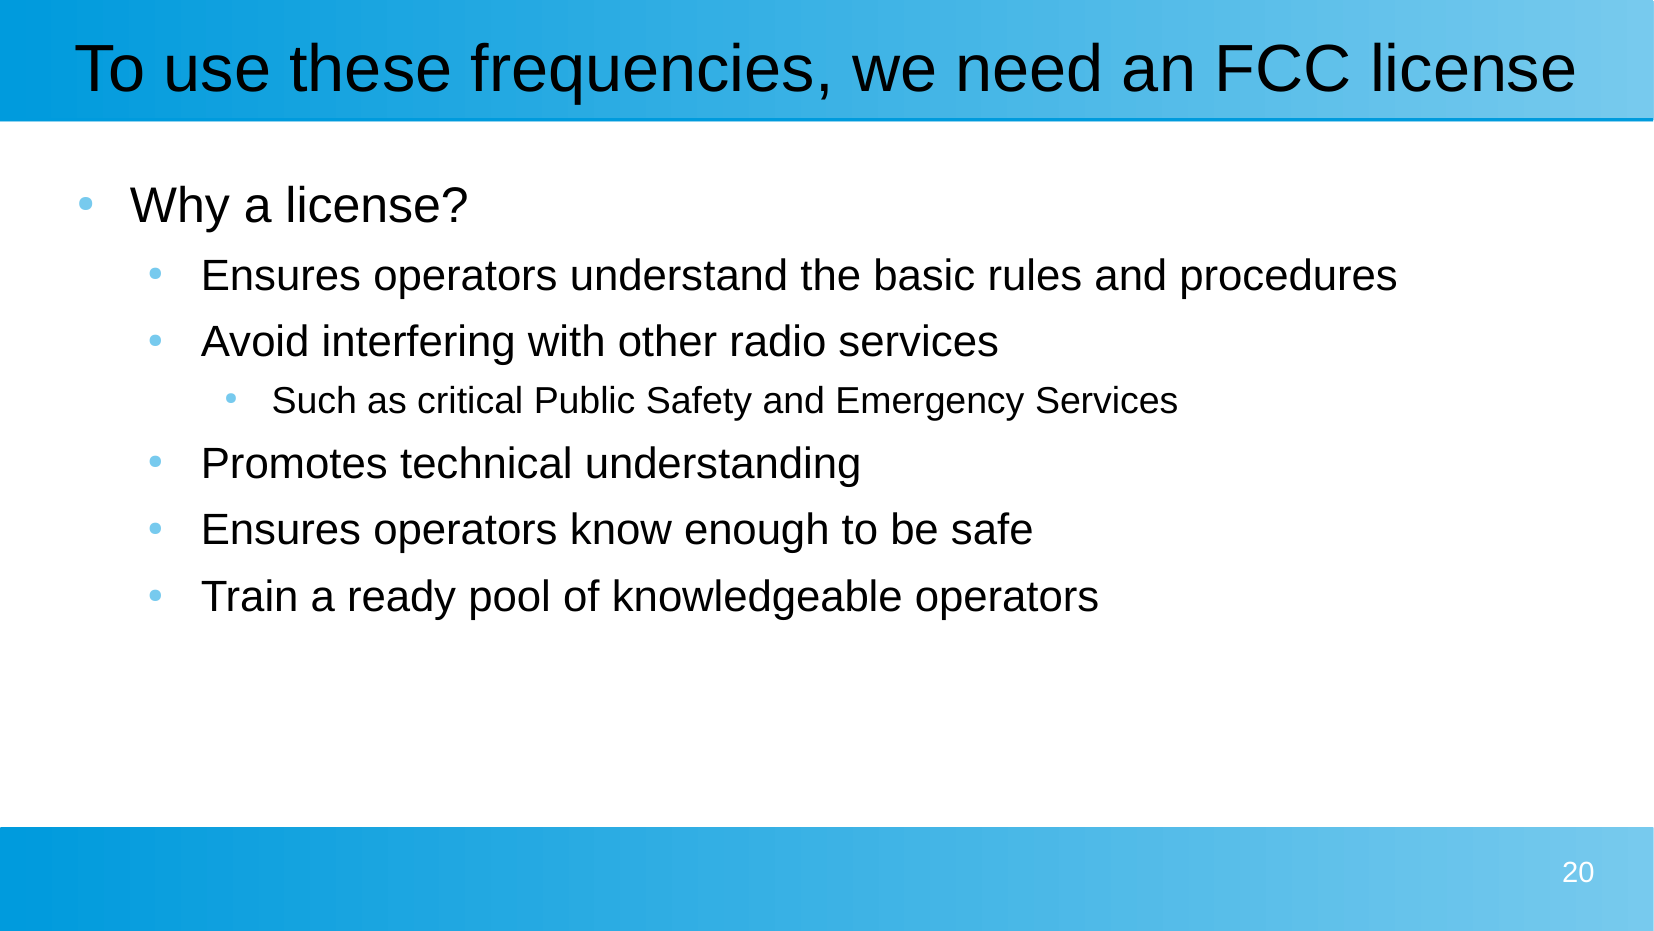

# To use these frequencies, we need an FCC license
Why a license?
Ensures operators understand the basic rules and procedures
Avoid interfering with other radio services
Such as critical Public Safety and Emergency Services
Promotes technical understanding
Ensures operators know enough to be safe
Train a ready pool of knowledgeable operators
20